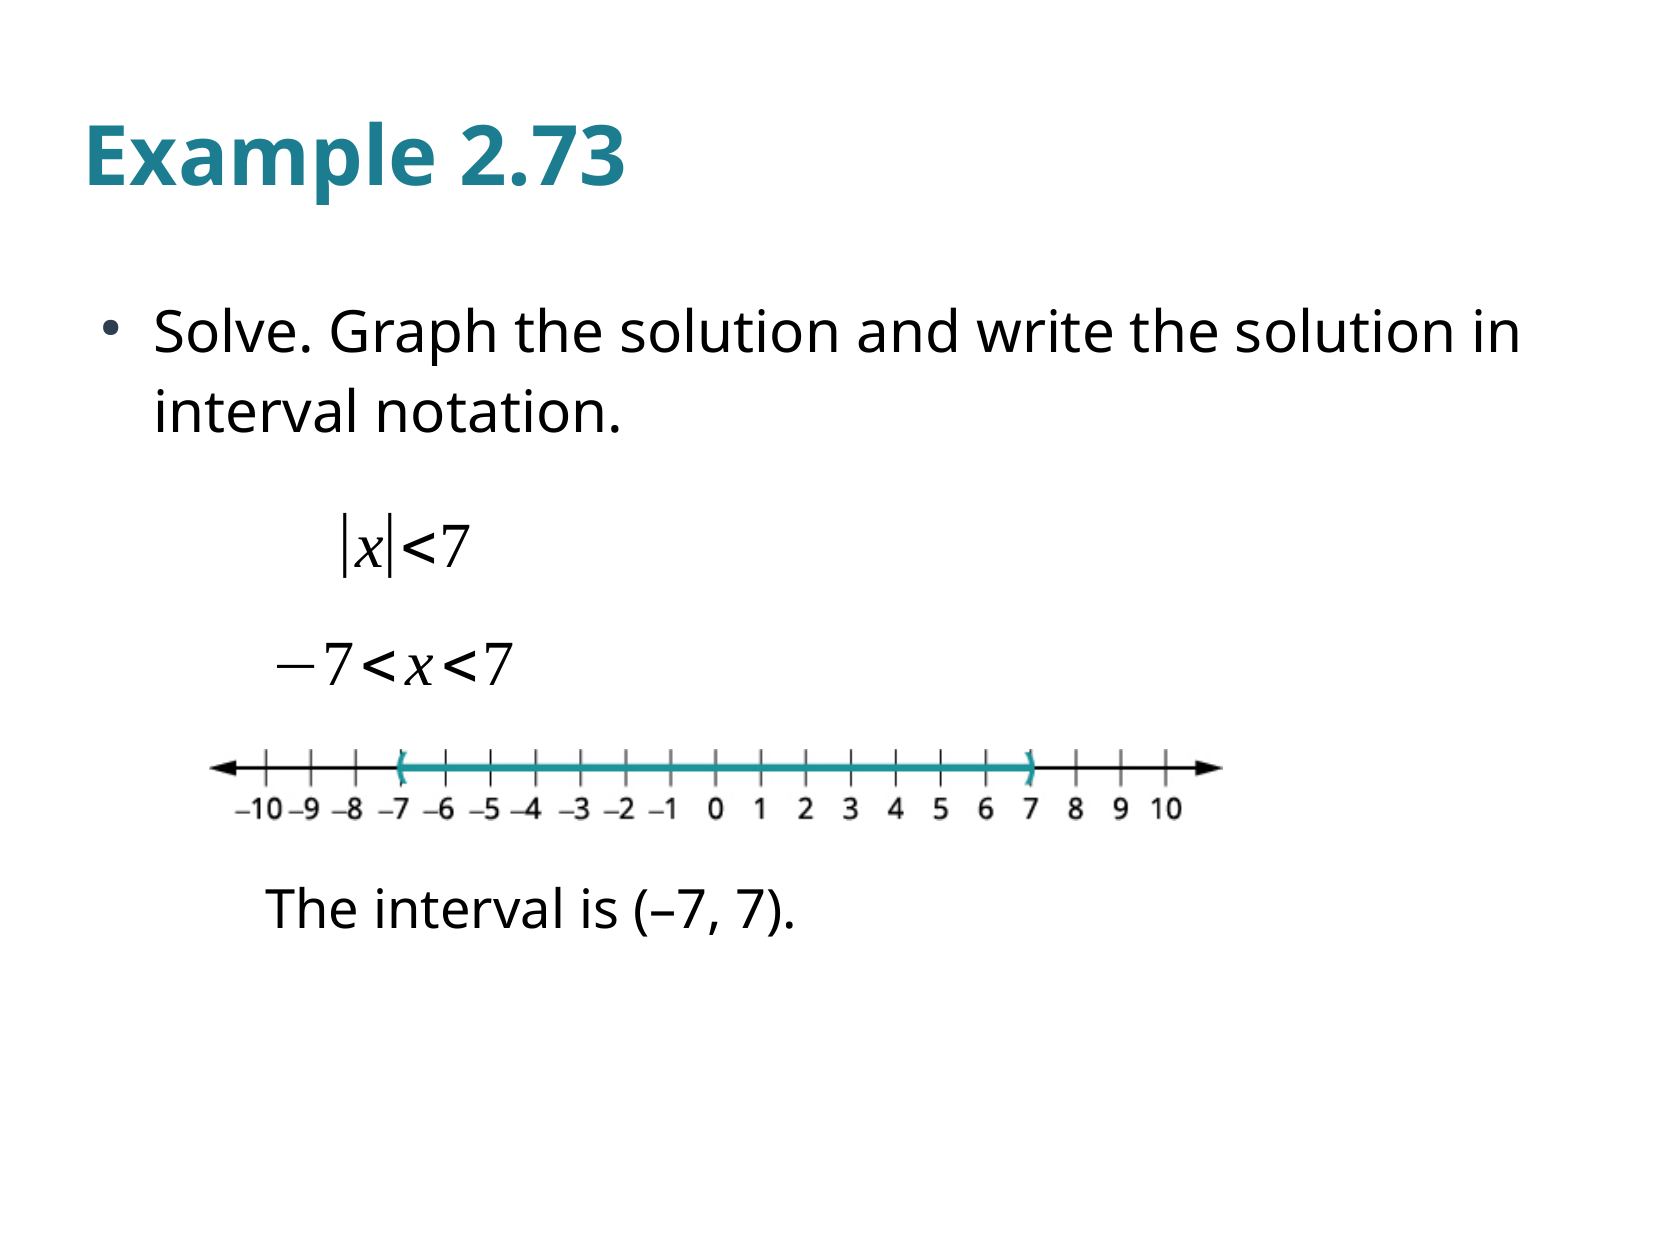

# Example 2.73
Solve. Graph the solution and write the solution in interval notation.
The interval is (–7, 7).